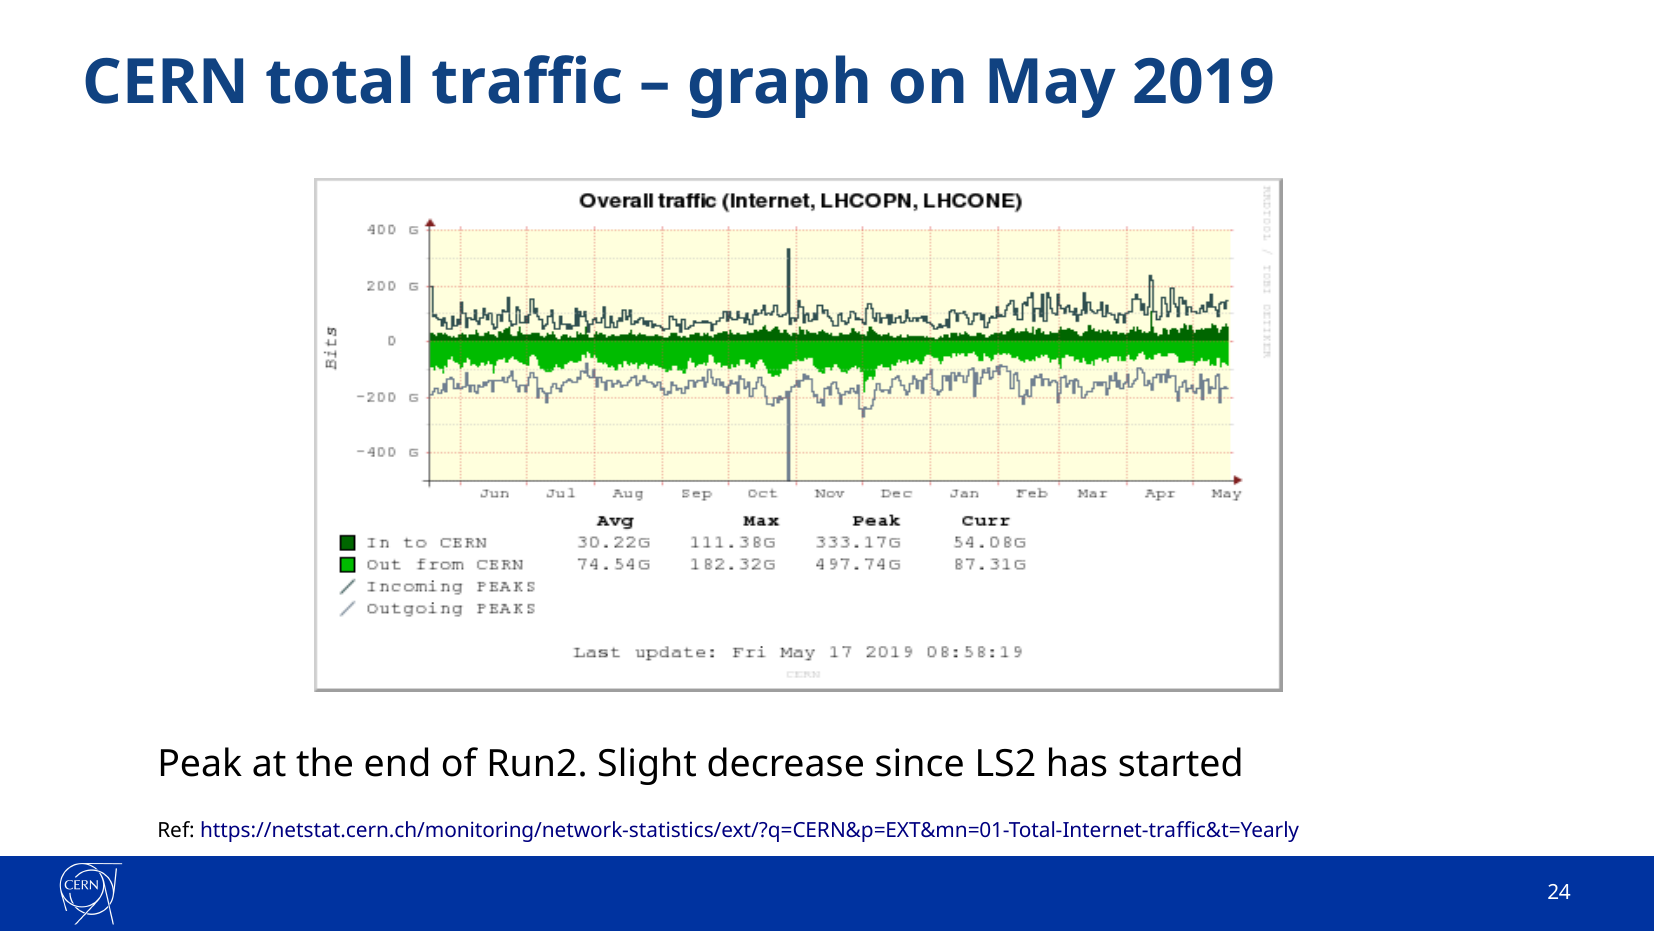

# CERN total traffic – graph on May 2019
Peak at the end of Run2. Slight decrease since LS2 has started
Ref: https://netstat.cern.ch/monitoring/network-statistics/ext/?q=CERN&p=EXT&mn=01-Total-Internet-traffic&t=Yearly
24